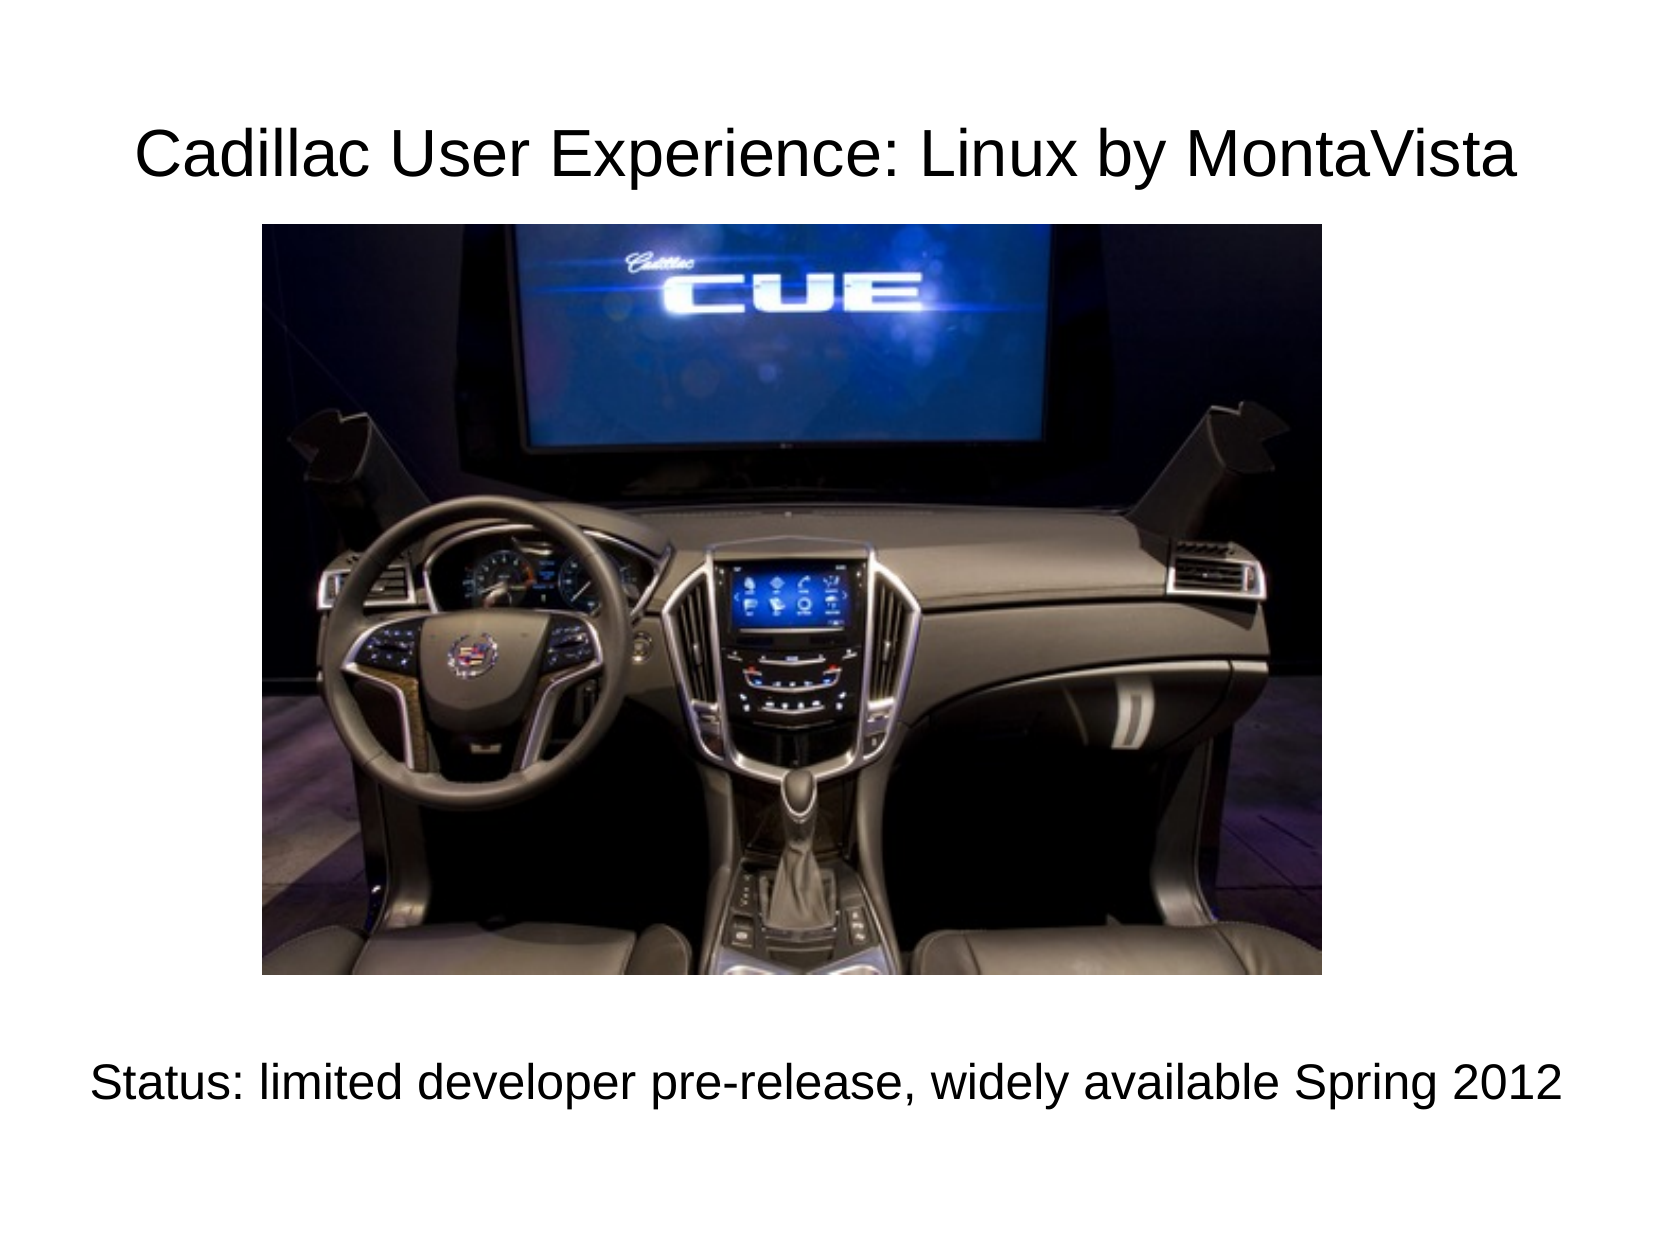

# Cadillac User Experience: Linux by MontaVista
Status: limited developer pre-release, widely available Spring 2012